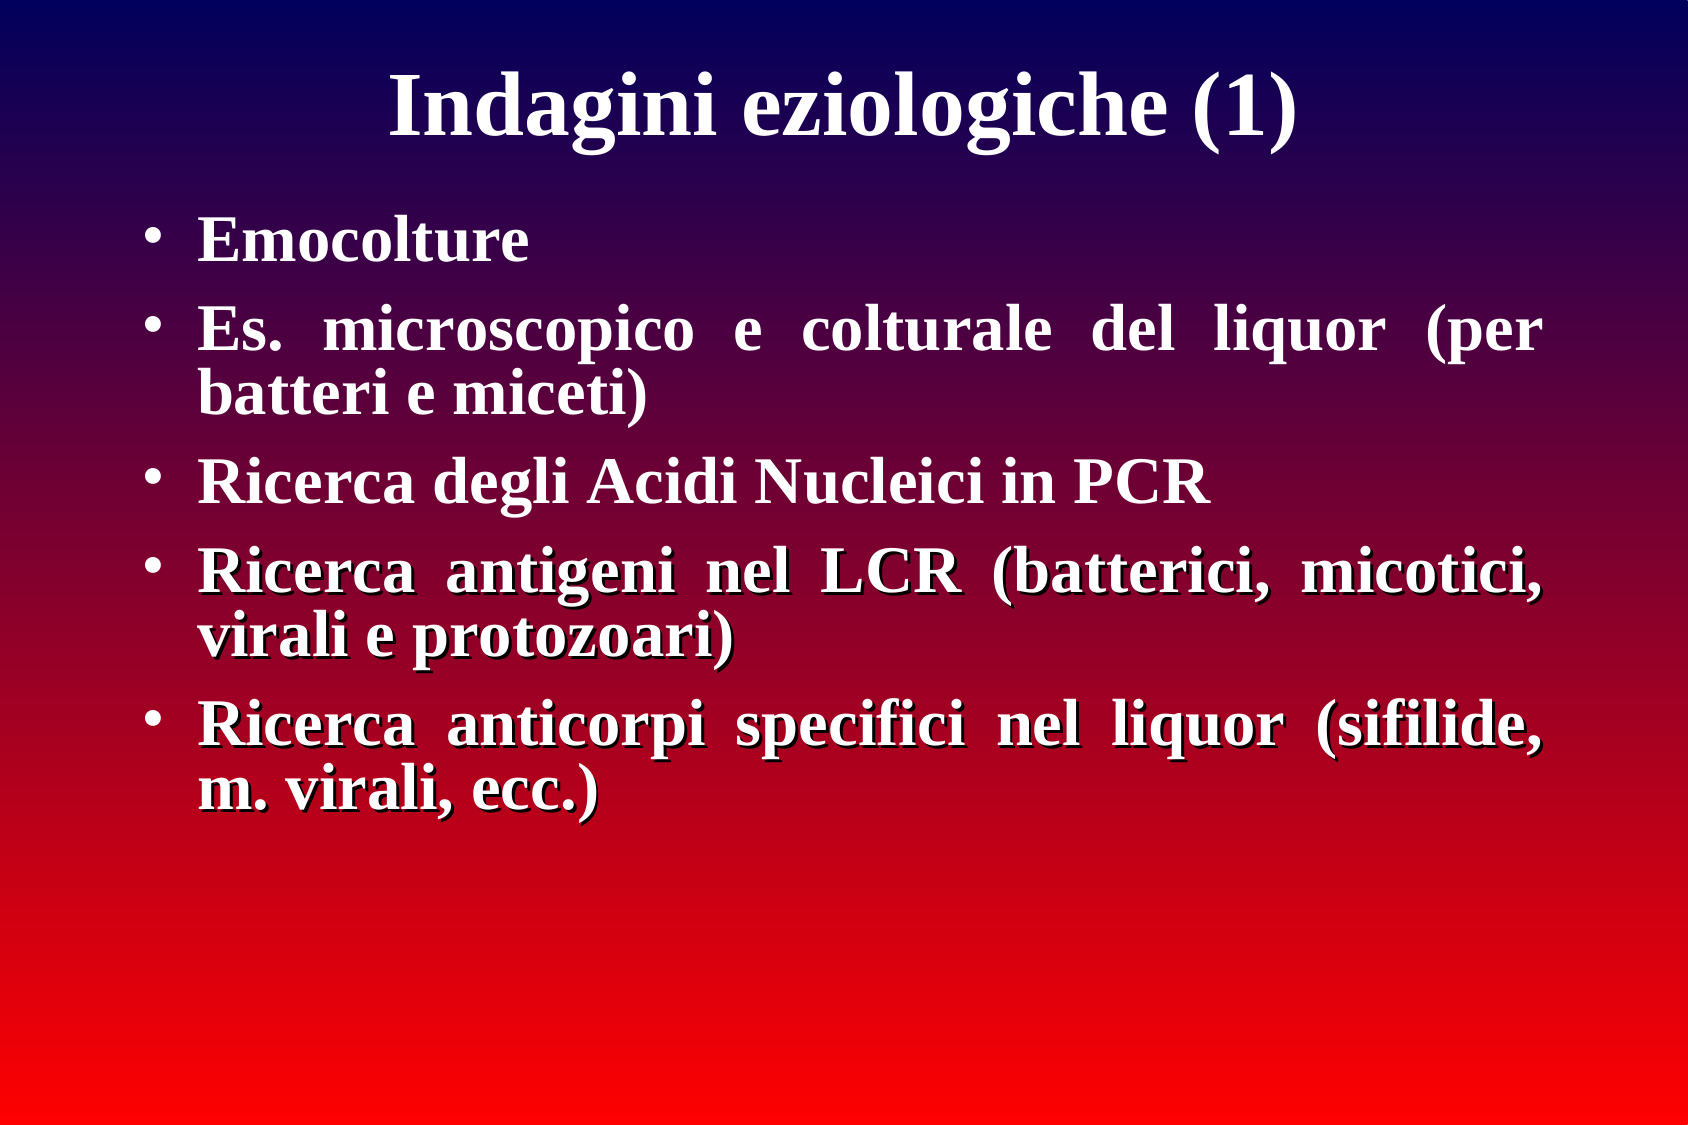

Indagini eziologiche (1)
Emocolture
Es. microscopico e colturale del liquor (per batteri e miceti)
Ricerca degli Acidi Nucleici in PCR
Ricerca antigeni nel LCR (batterici, micotici, virali e protozoari)
Ricerca anticorpi specifici nel liquor (sifilide, m. virali, ecc.)